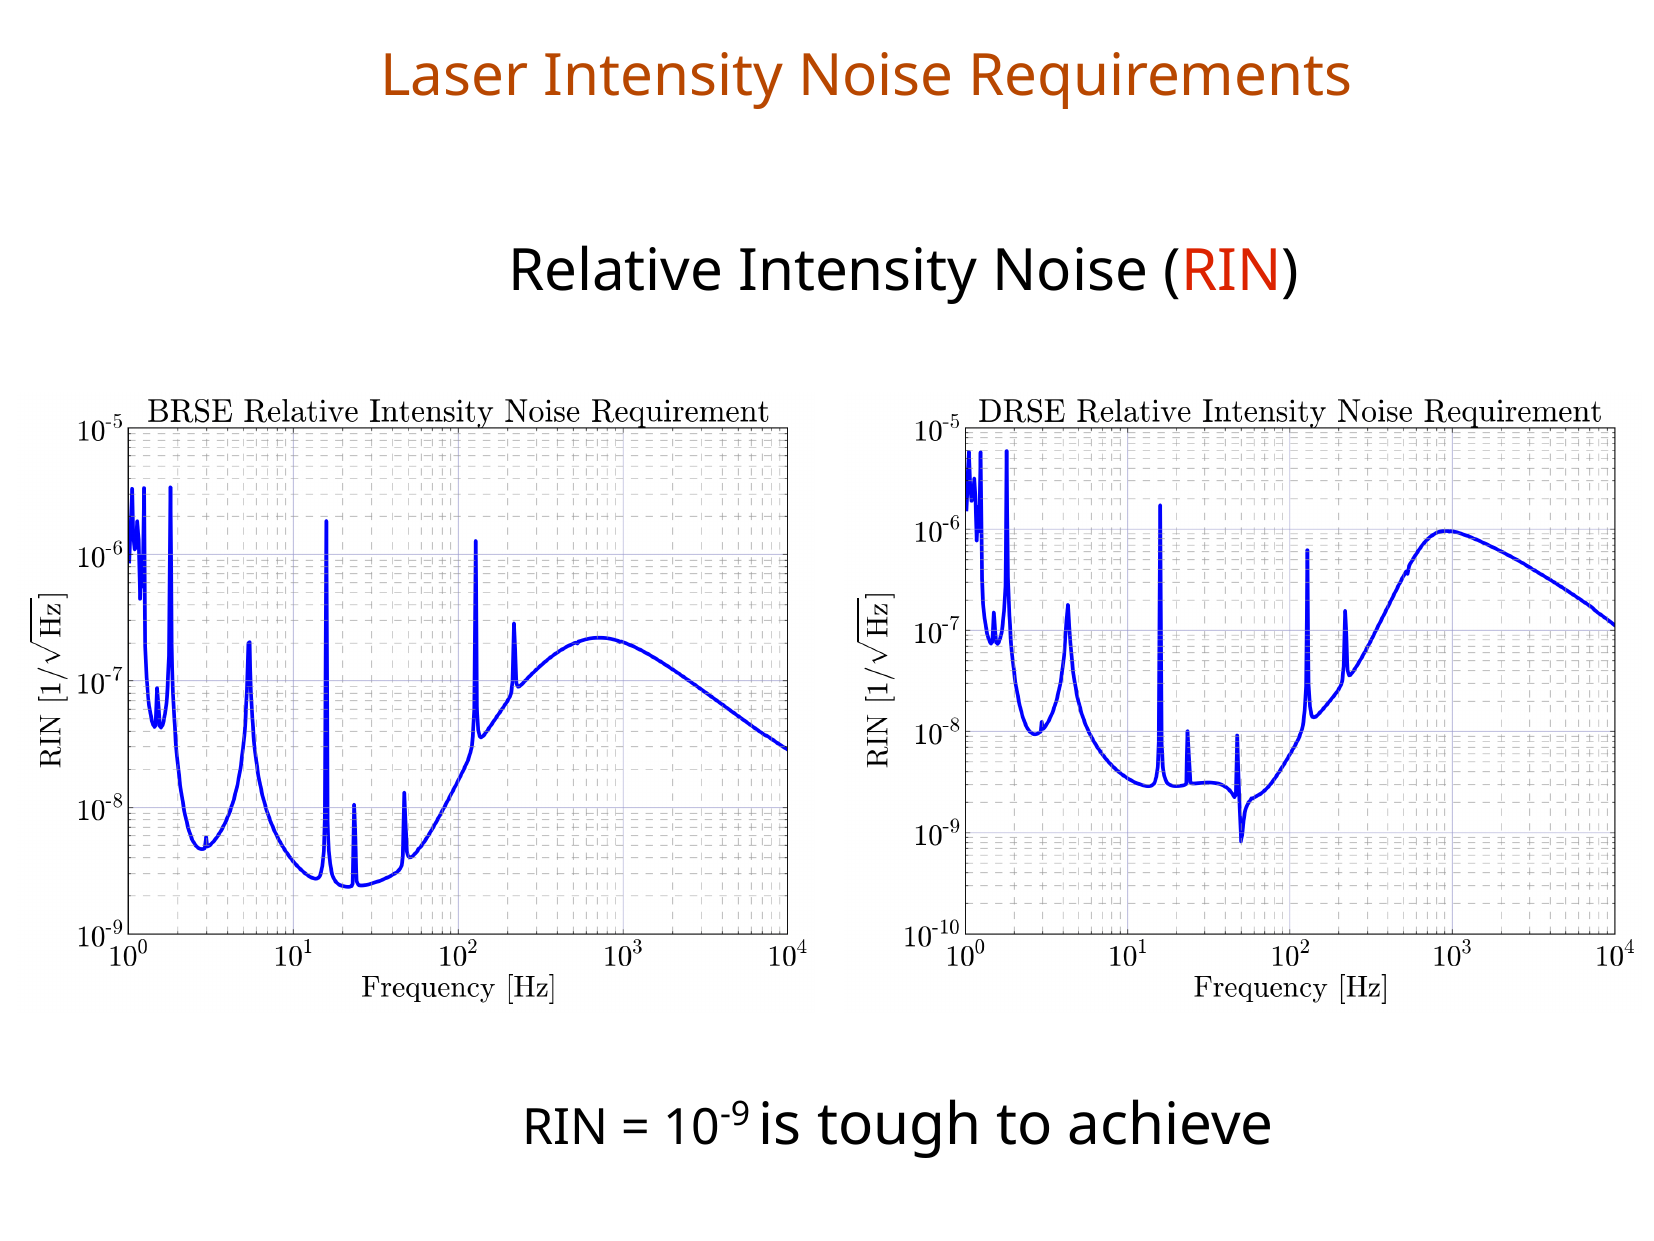

Laser Intensity Noise Requirements
Relative Intensity Noise (RIN)
RIN = 10-9 is tough to achieve